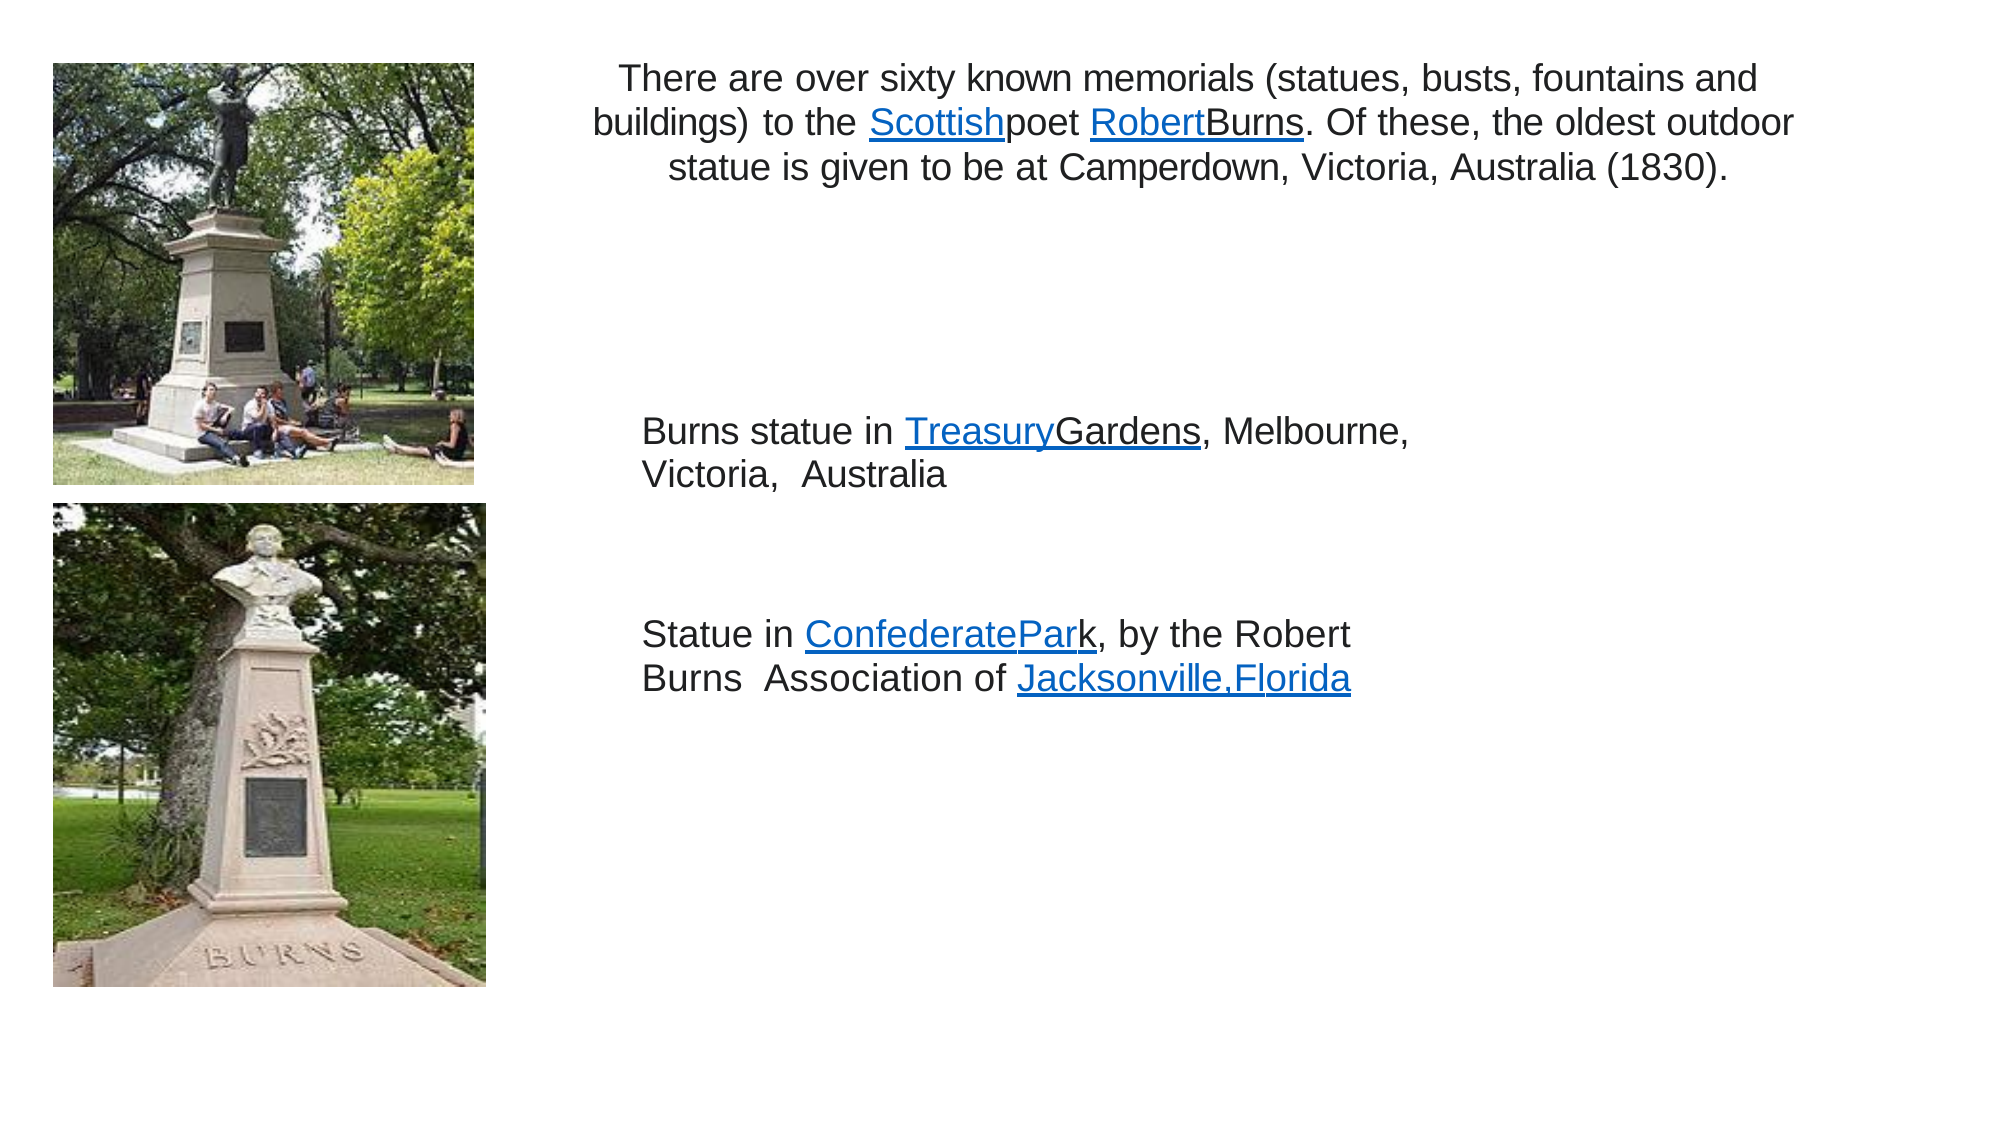

There are over sixty known memorials (statues, busts, fountains and buildings) to the Scottishpoet RobertBurns. Of these, the oldest outdoor statue is given to be at Camperdown, Victoria, Australia (1830).
# Burns statue in TreasuryGardens, Melbourne, Victoria, Australia
Statue in ConfederatePark, by the Robert Burns Association of Jacksonville,Florida